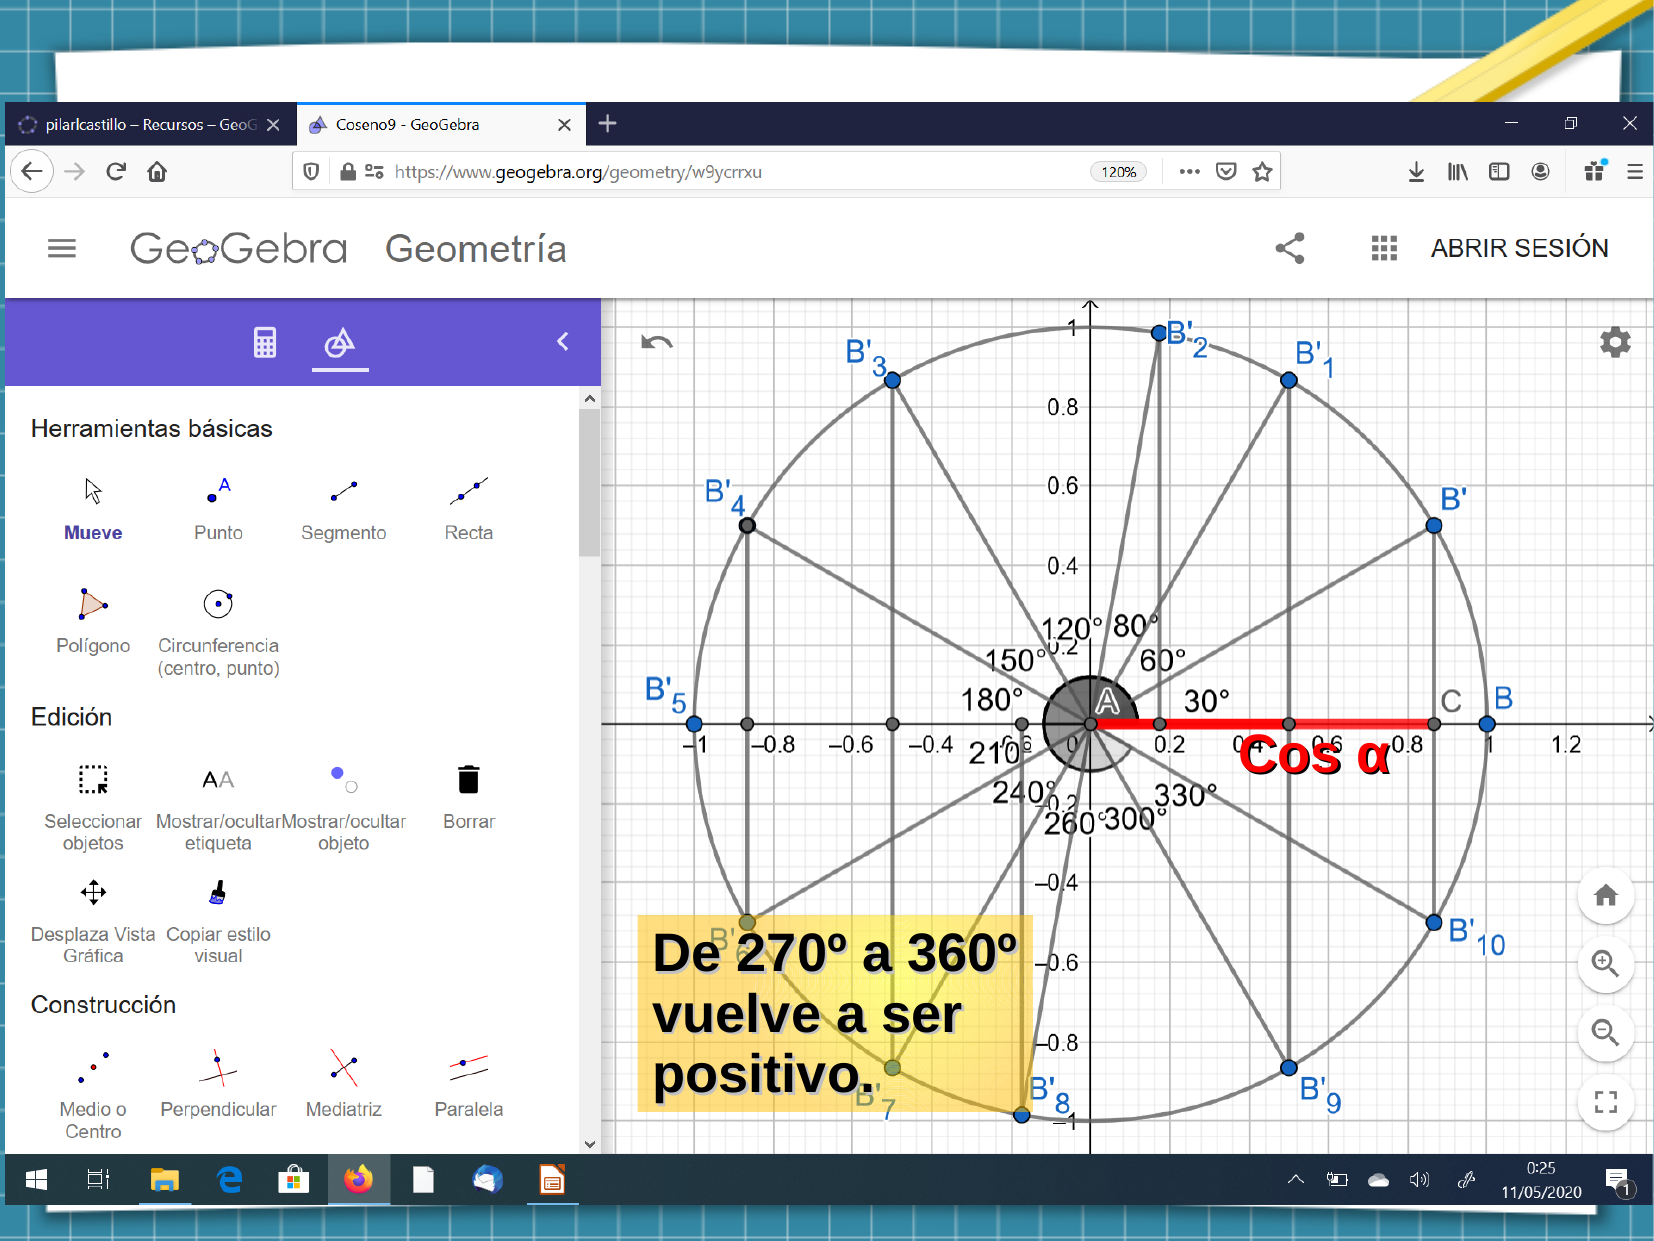

Cos α
De 270º a 360º
vuelve a ser
positivo.